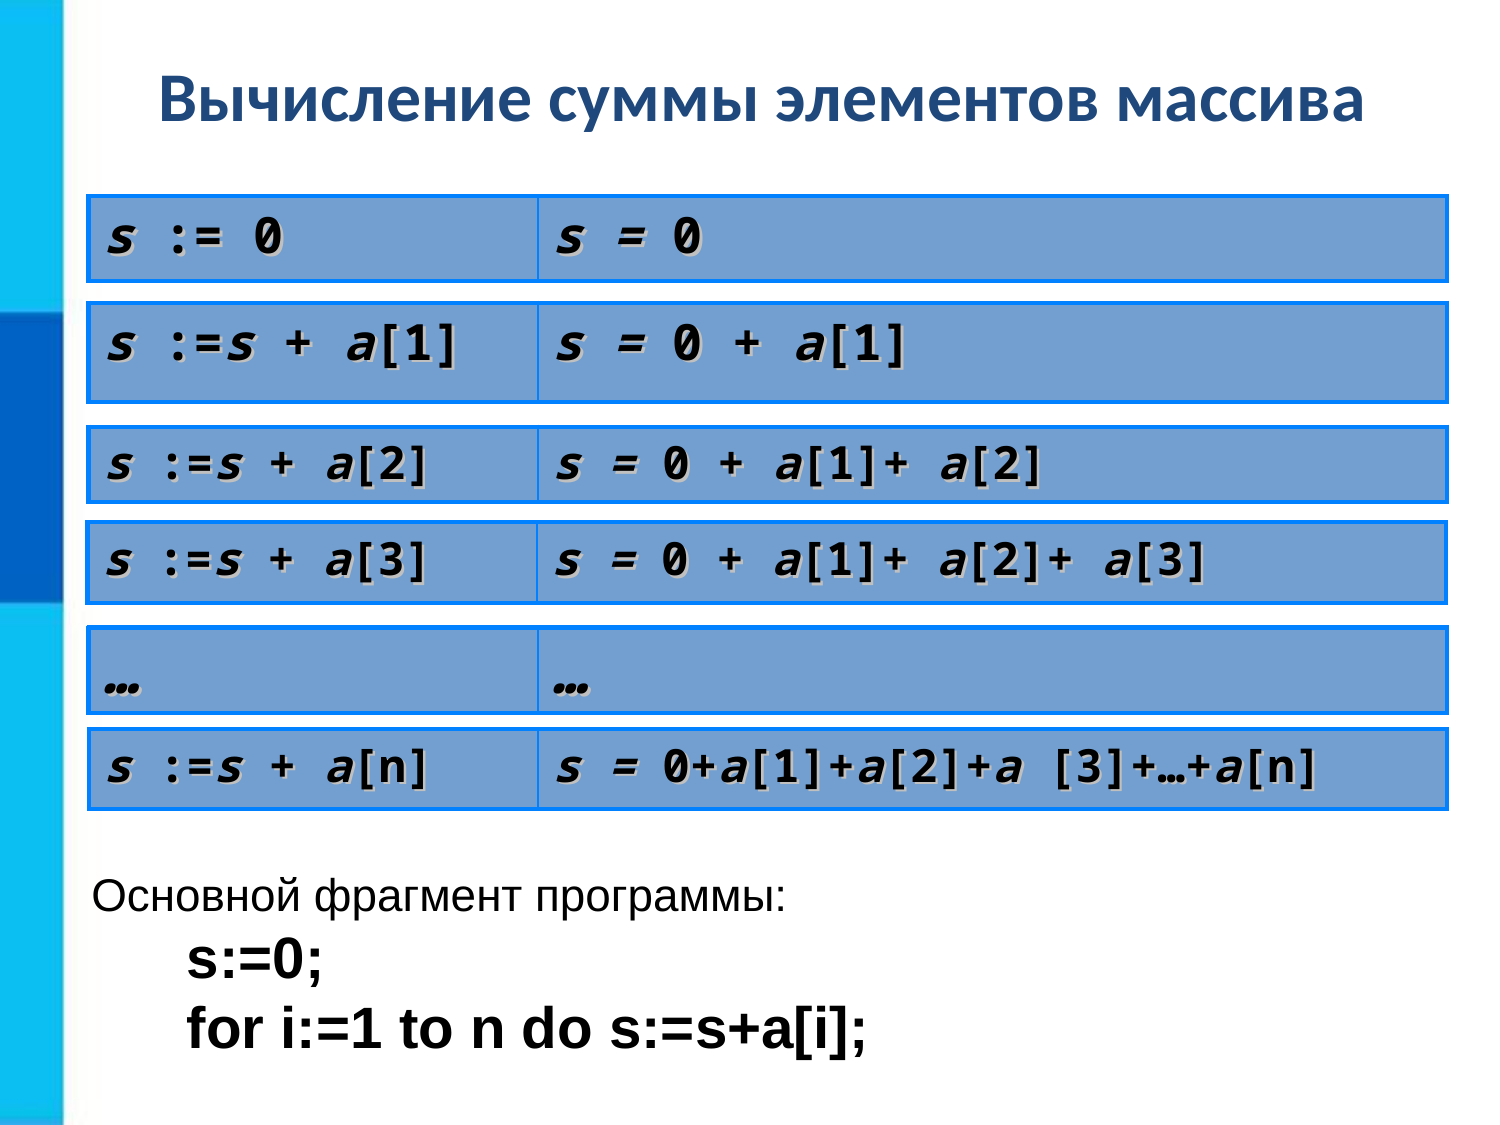

Вычисление суммы элементов массива
| s := 0 | s = 0 |
| --- | --- |
| s :=s + a[1] | s = 0 + a[1] |
| --- | --- |
| s :=s + a[2] | s = 0 + a[1]+ a[2] |
| --- | --- |
| s :=s + a[3] | s = 0 + a[1]+ a[2]+ a[3] |
| --- | --- |
| … | … |
| --- | --- |
| s :=s + a[n] | s = 0+a[1]+a[2]+a [3]+…+a[n] |
| --- | --- |
Основной фрагмент программы:
s:=0;
for i:=1 to n do s:=s+a[i];